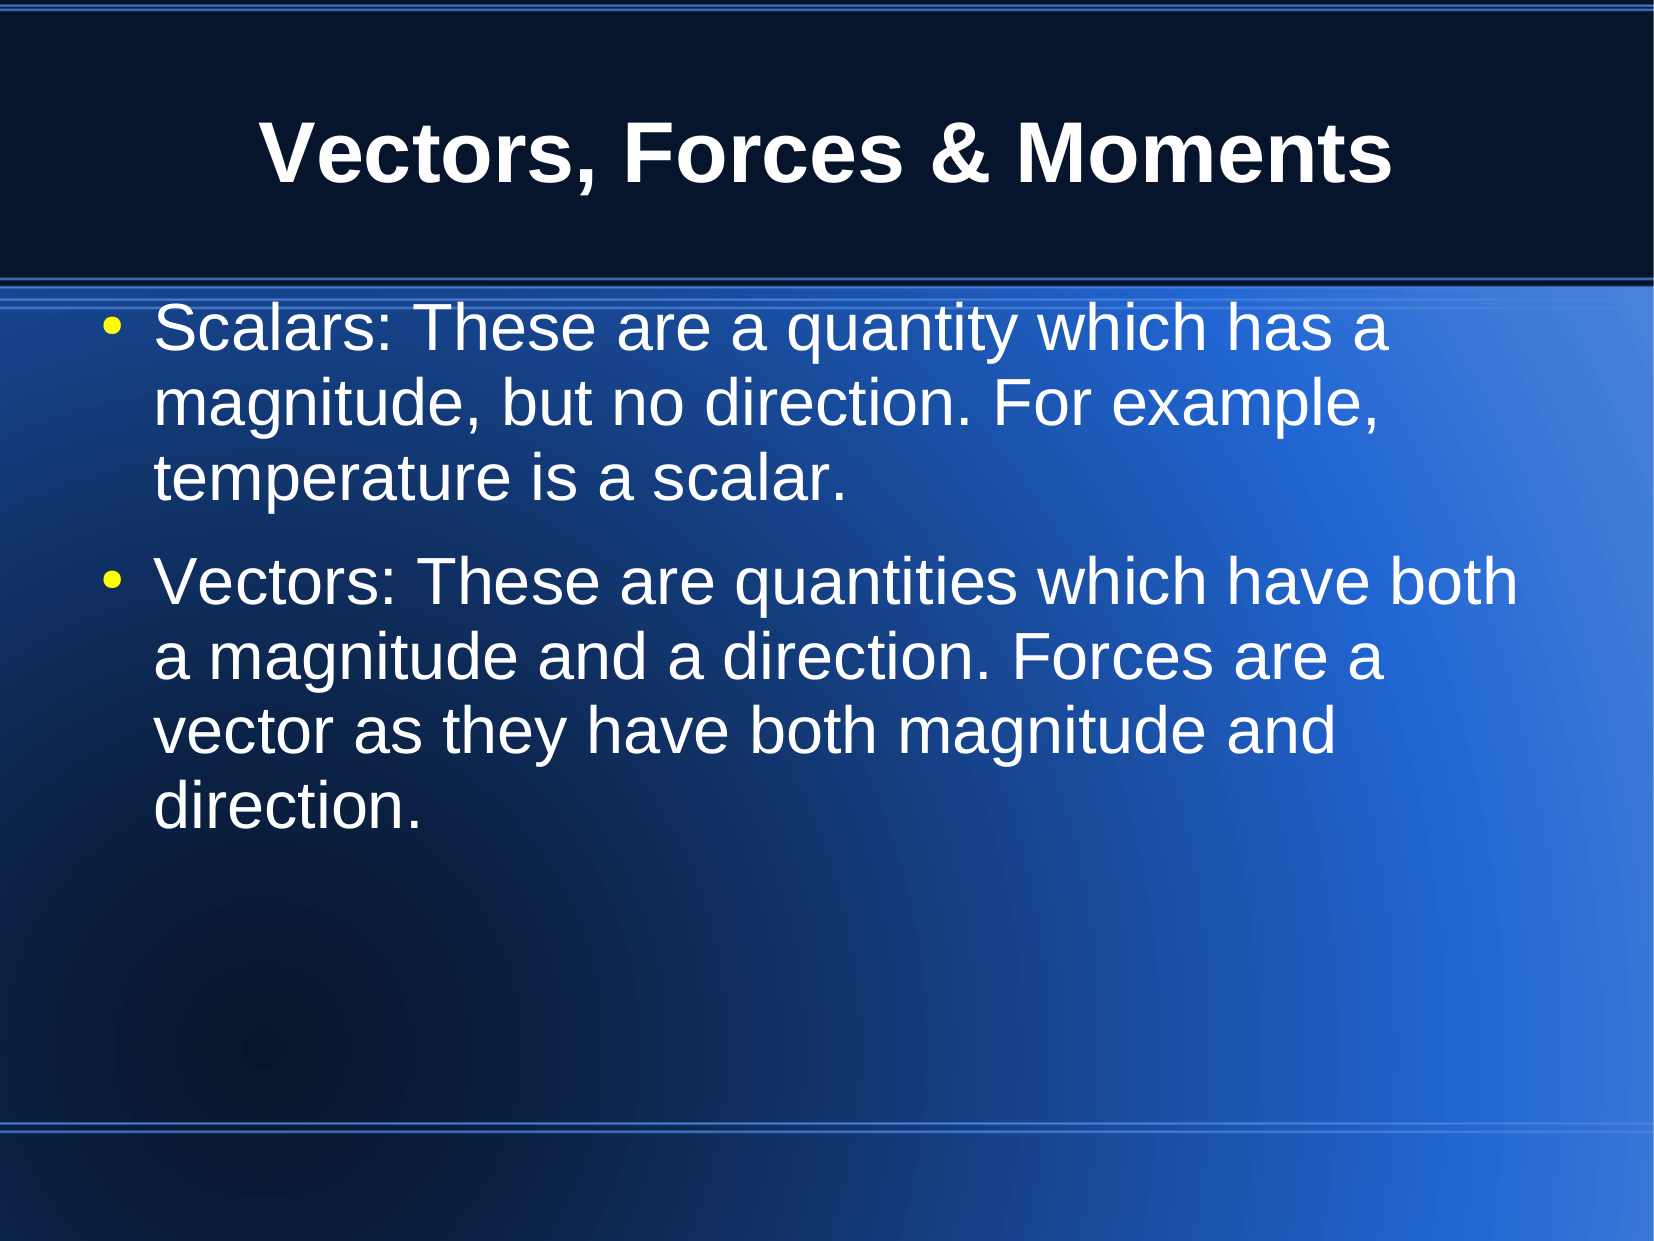

# Vectors, Forces & Moments
Scalars: These are a quantity which has a magnitude, but no direction. For example, temperature is a scalar.
Vectors: These are quantities which have both a magnitude and a direction. Forces are a vector as they have both magnitude and direction.